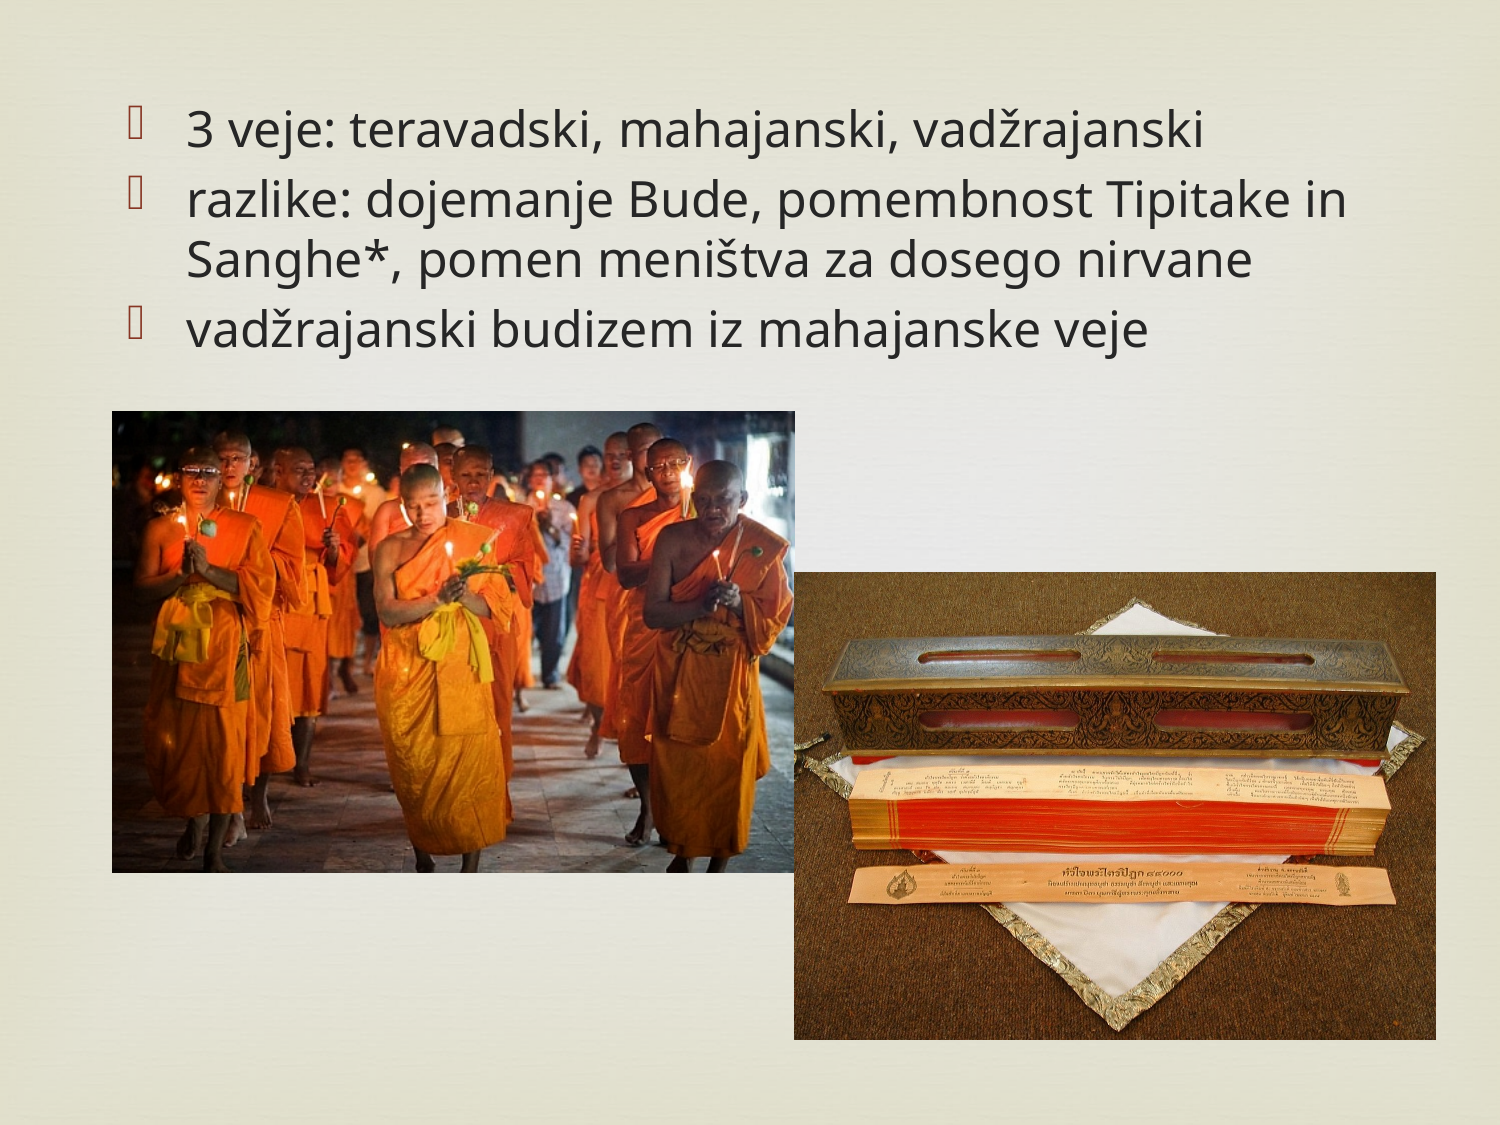

3 veje: teravadski, mahajanski, vadžrajanski
razlike: dojemanje Bude, pomembnost Tipitake in Sanghe*, pomen meništva za dosego nirvane
vadžrajanski budizem iz mahajanske veje